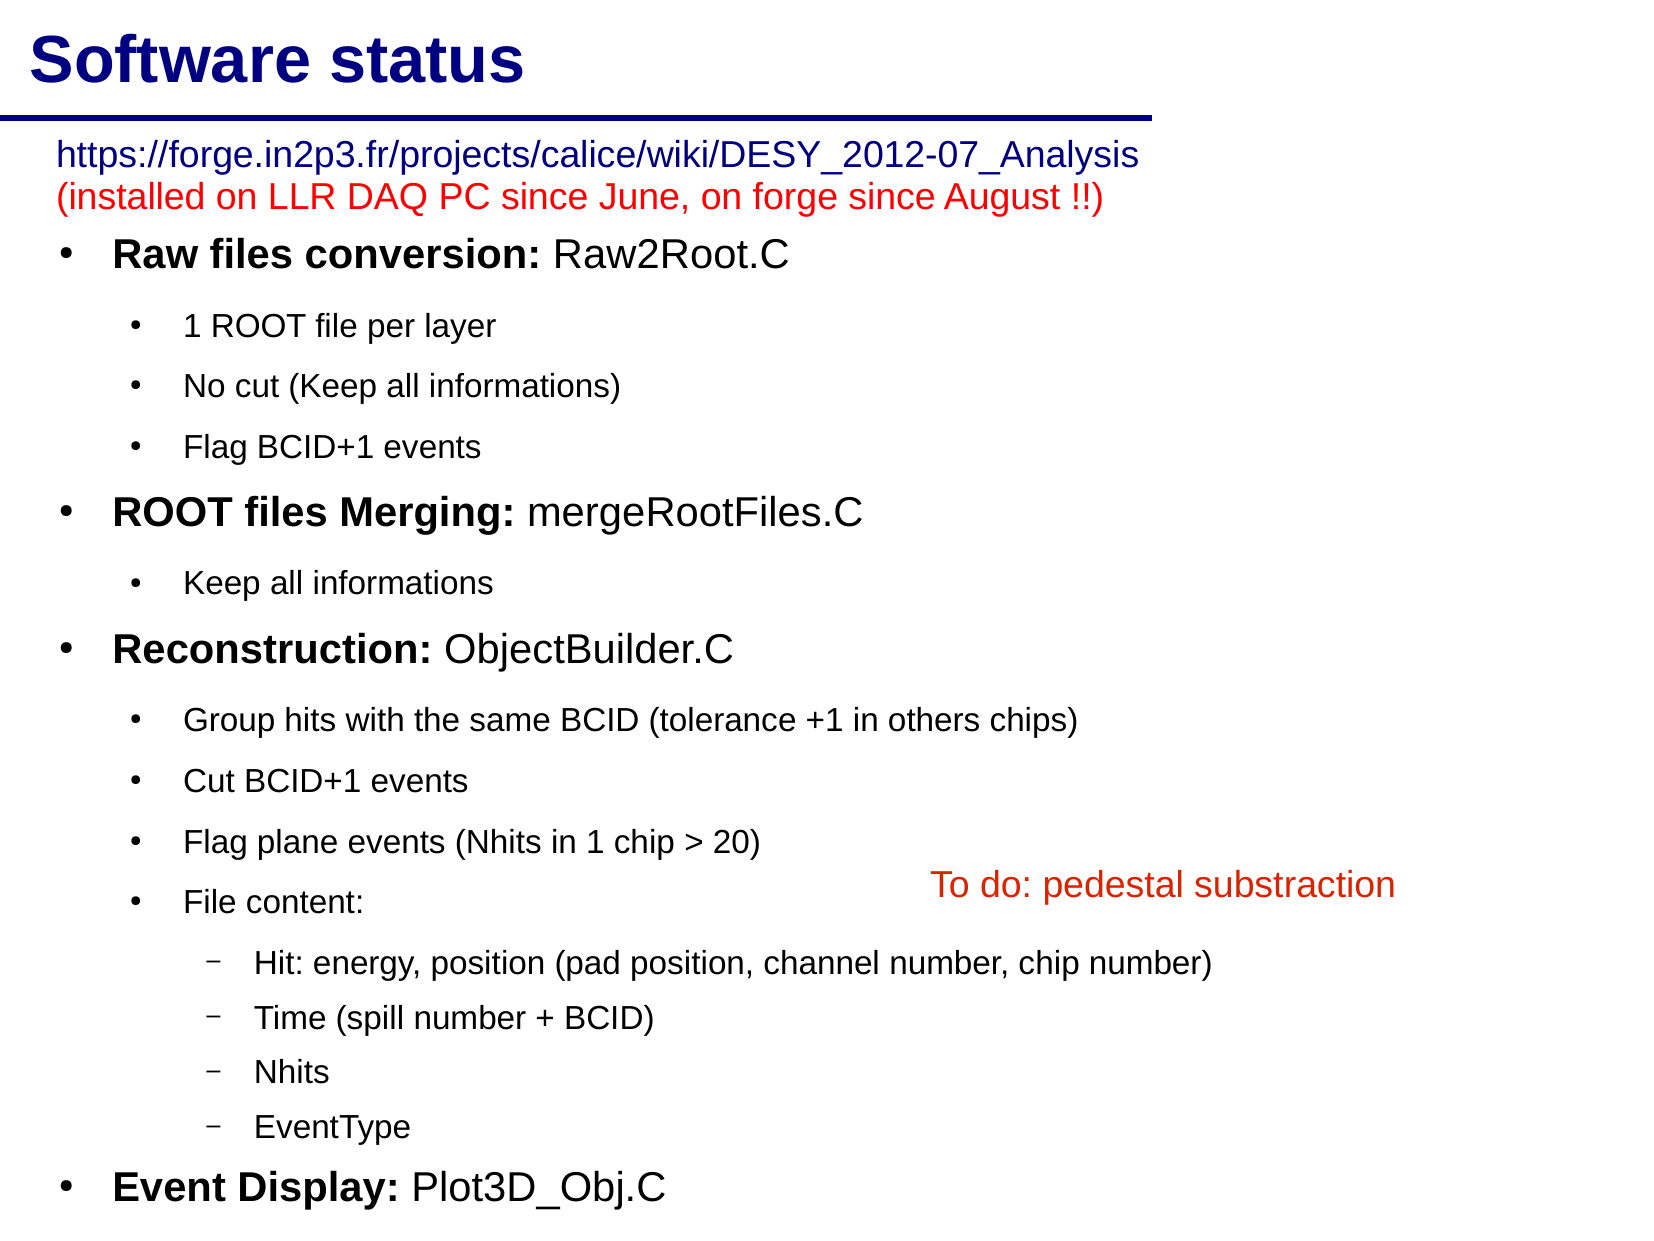

# Software status
https://forge.in2p3.fr/projects/calice/wiki/DESY_2012-07_Analysis
(installed on LLR DAQ PC since June, on forge since August !!)
Raw files conversion: Raw2Root.C
1 ROOT file per layer
No cut (Keep all informations)
Flag BCID+1 events
ROOT files Merging: mergeRootFiles.C
Keep all informations
Reconstruction: ObjectBuilder.C
Group hits with the same BCID (tolerance +1 in others chips)
Cut BCID+1 events
Flag plane events (Nhits in 1 chip > 20)
File content:
Hit: energy, position (pad position, channel number, chip number)
Time (spill number + BCID)
Nhits
EventType
Event Display: Plot3D_Obj.C
To do: pedestal substraction